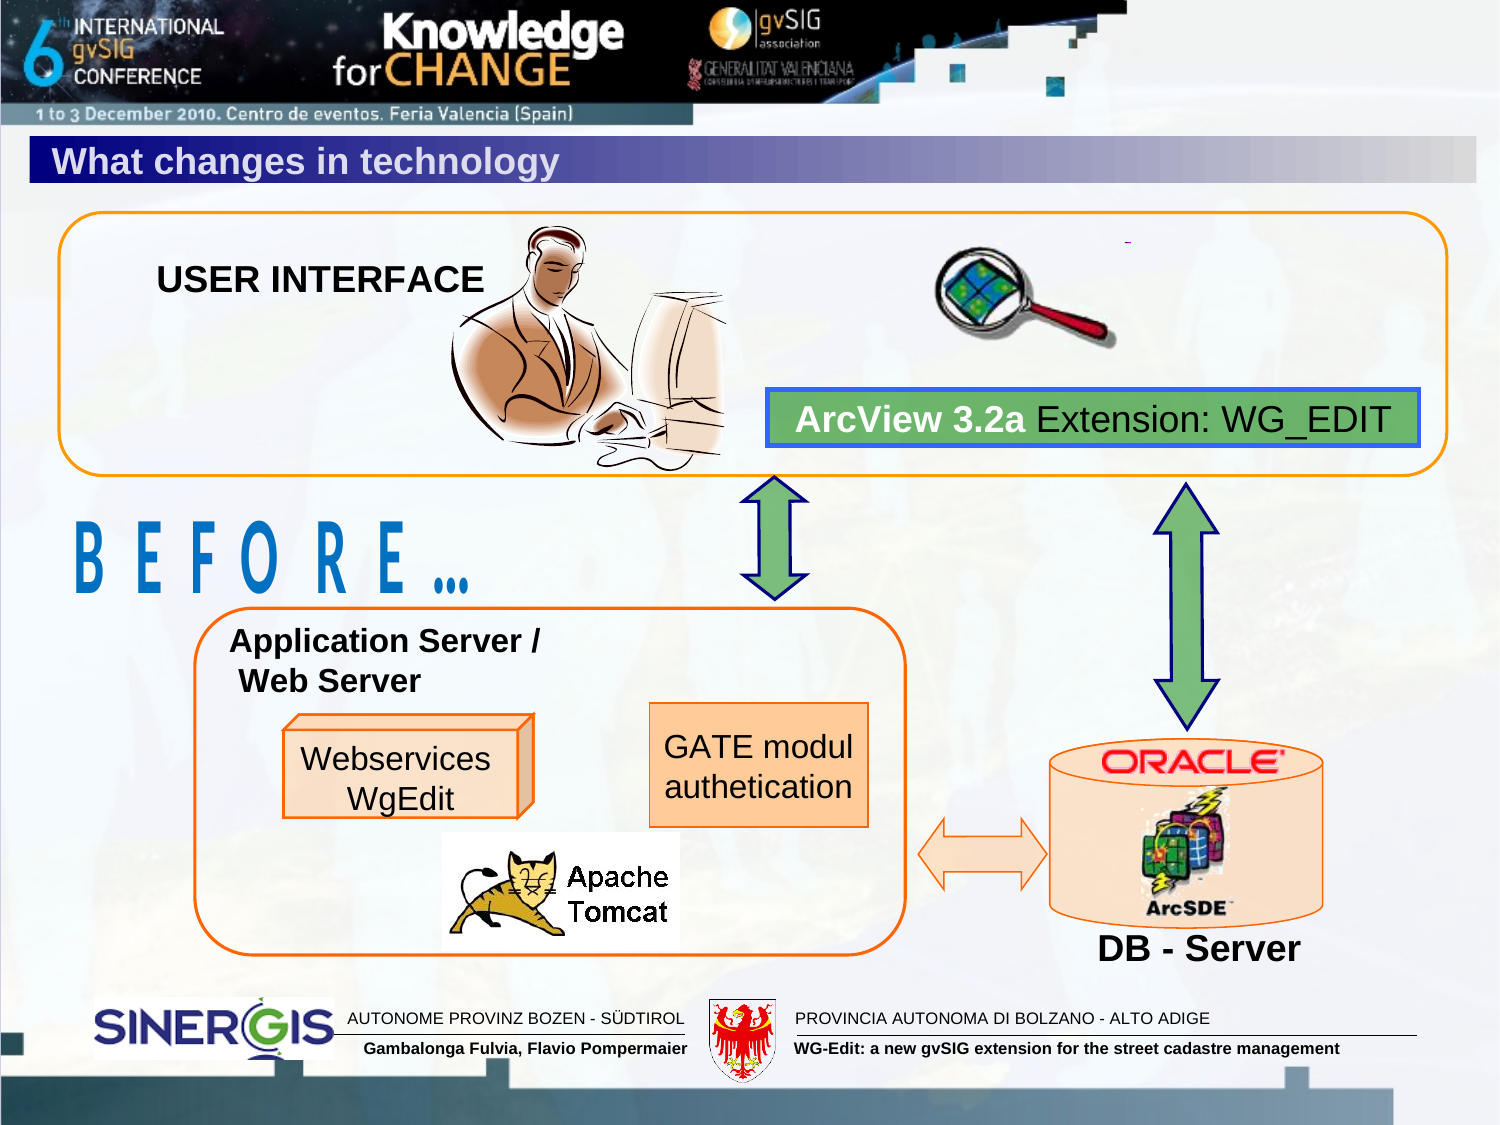

What changes in technology
USER INTERFACE
ArcView 3.2a Extension: WG_EDIT
Application Server /
 Web Server
GATE modul
authetication
Webservices
WgEdit
DB - Server